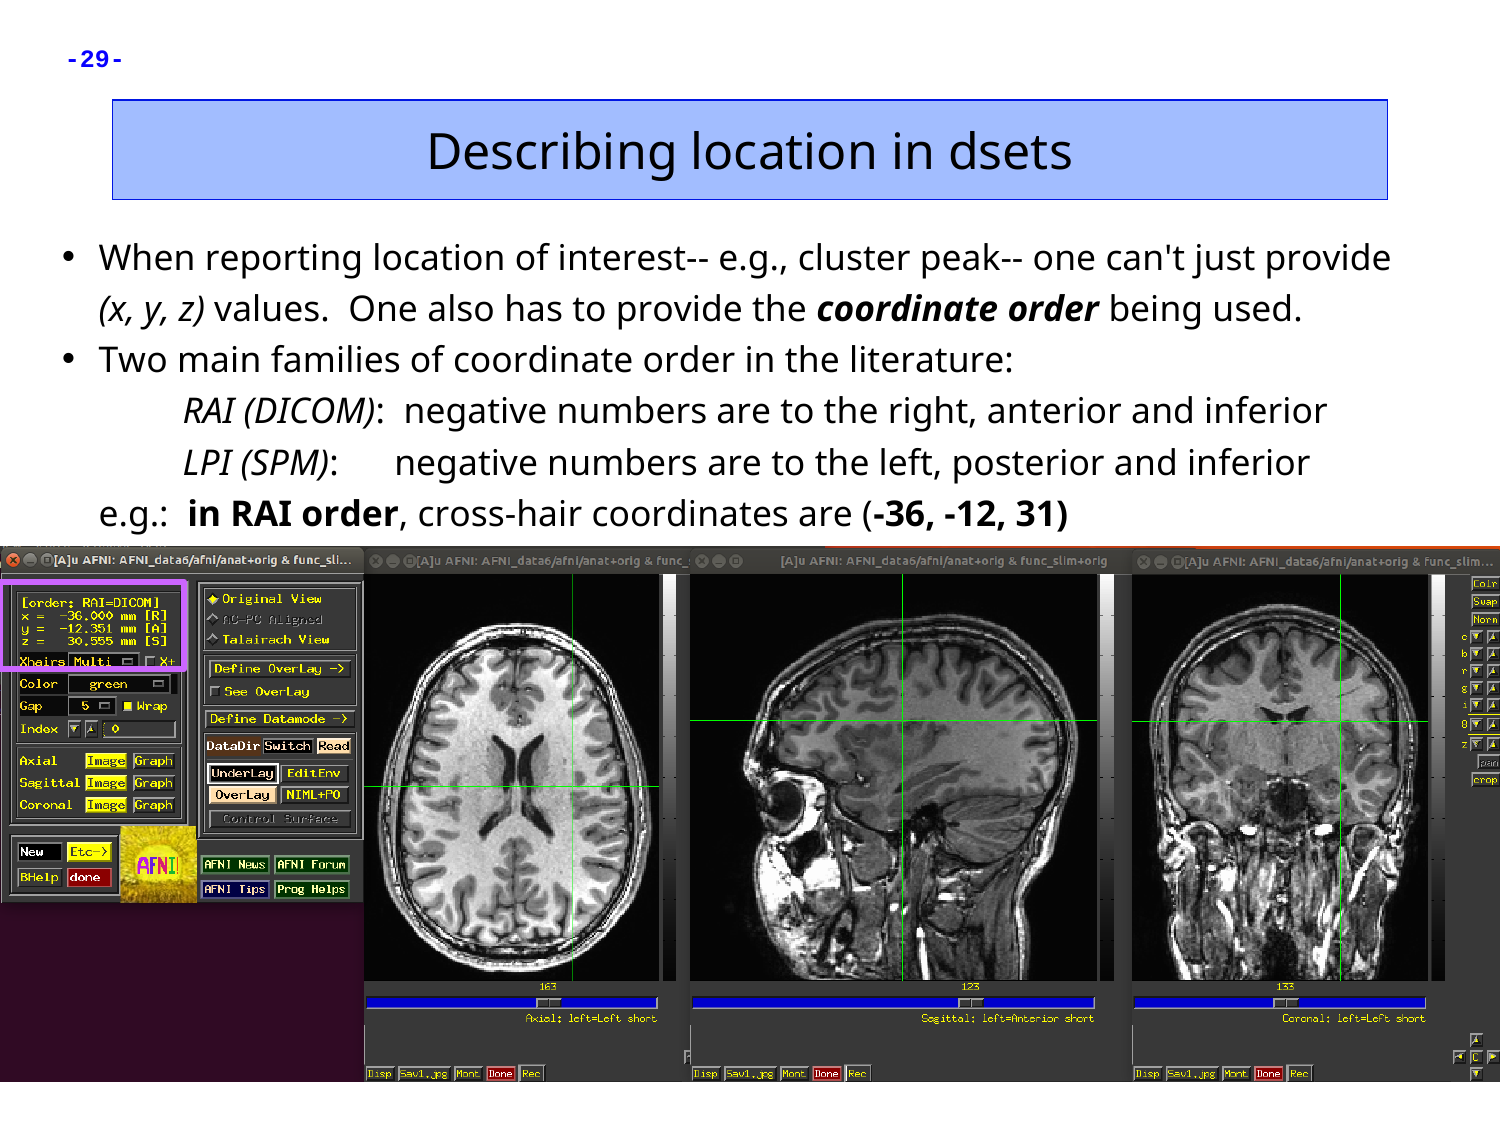

Describing location in dsets
When reporting location of interest-- e.g., cluster peak-- one can't just provide
(x, y, z) values. One also has to provide the coordinate order being used.
Two main families of coordinate order in the literature:
RAI (DICOM): negative numbers are to the right, anterior and inferior
LPI (SPM): negative numbers are to the left, posterior and inferior
e.g.: in RAI order, cross-hair coordinates are (-36, -12, 31)